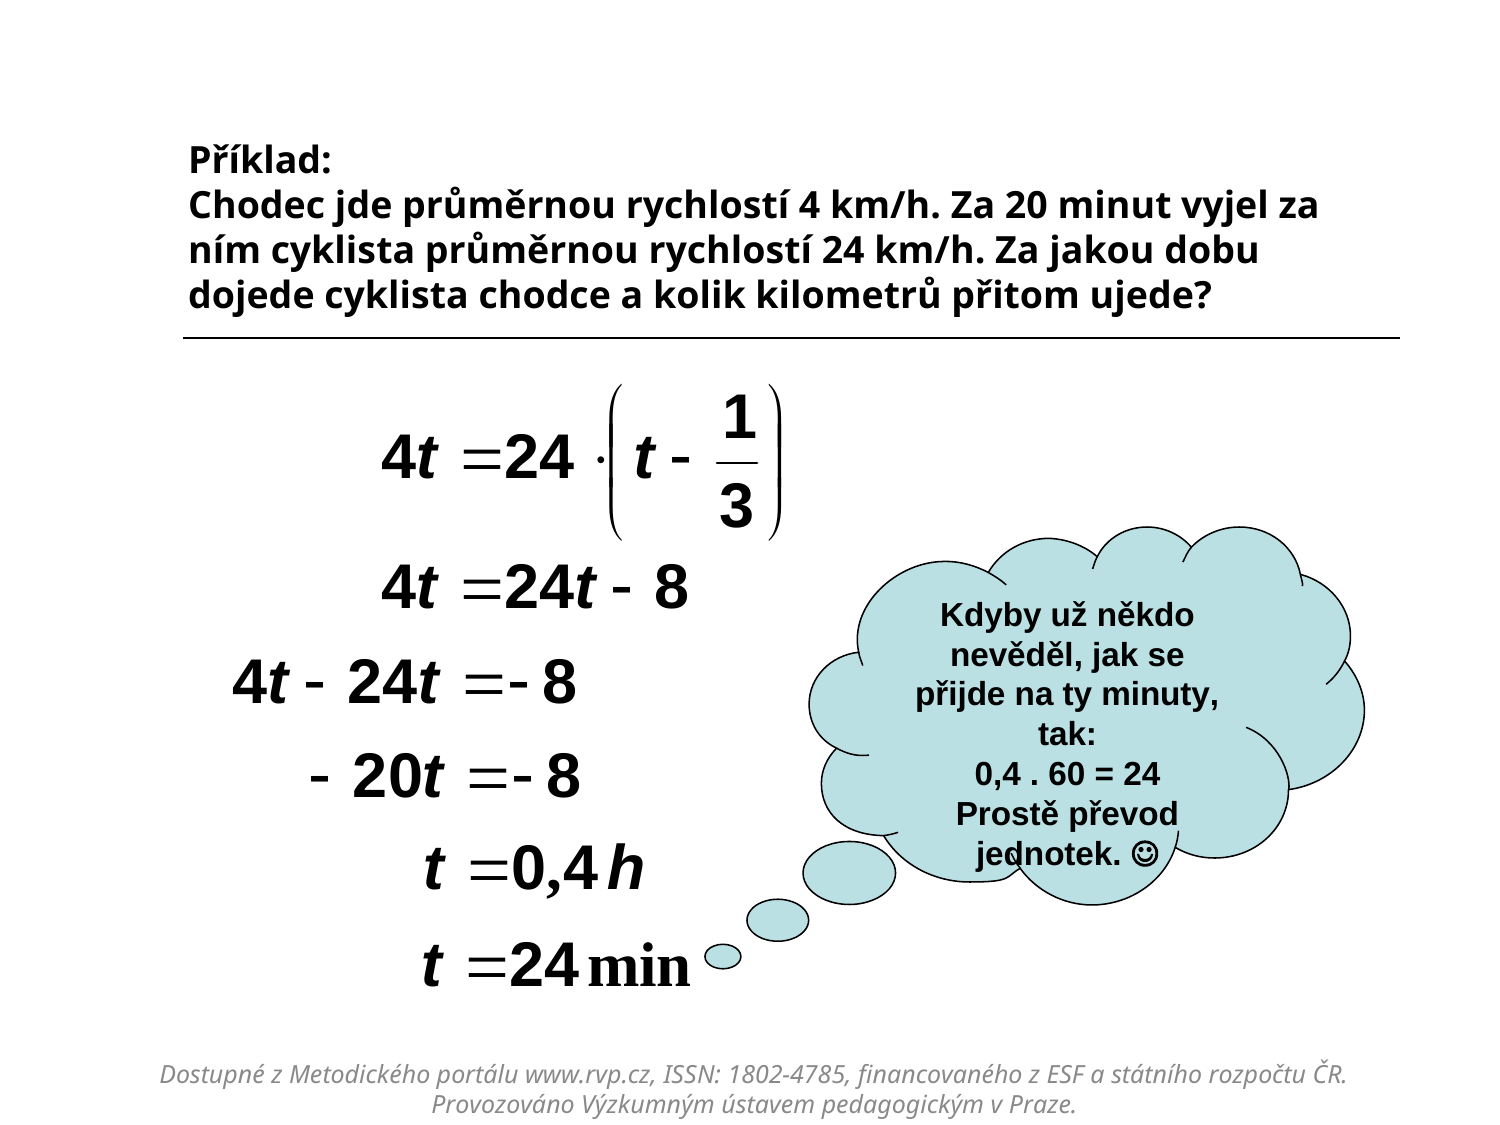

Příklad:
Chodec jde průměrnou rychlostí 4 km/h. Za 20 minut vyjel za ním cyklista průměrnou rychlostí 24 km/h. Za jakou dobu dojede cyklista chodce a kolik kilometrů přitom ujede?
Kdyby už někdo nevěděl, jak se přijde na ty minuty, tak:
0,4 . 60 = 24
Prostě převod jednotek. 